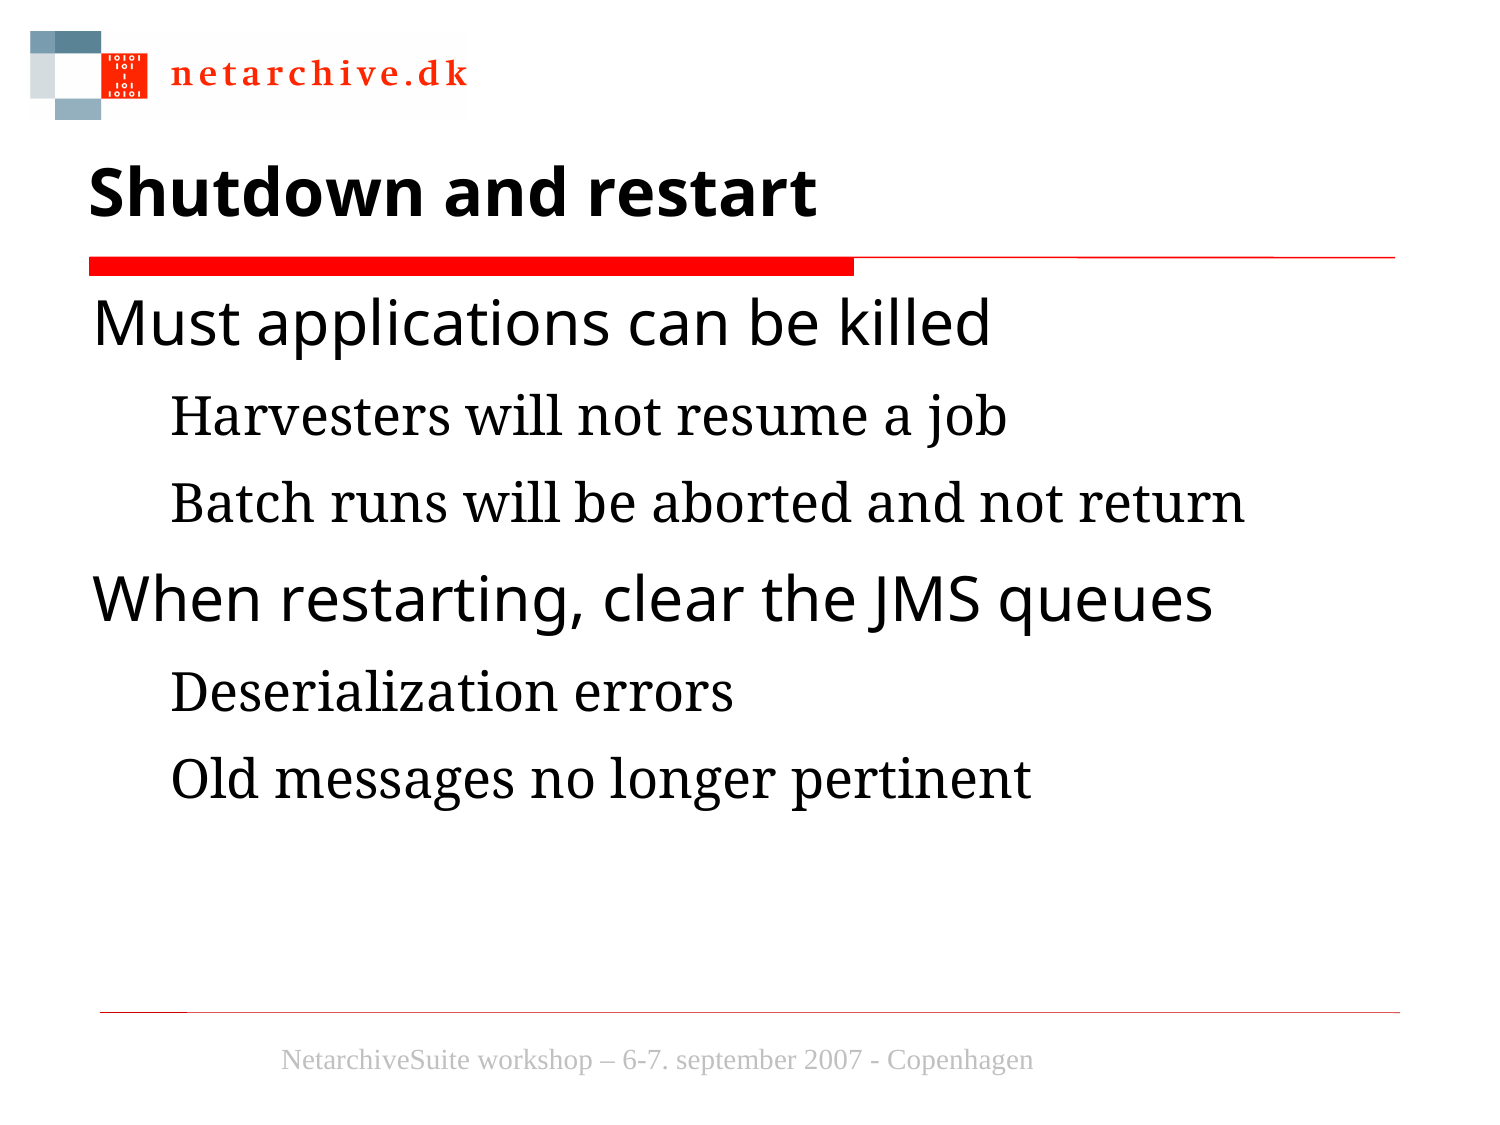

# Shutdown and restart
Must applications can be killed
Harvesters will not resume a job
Batch runs will be aborted and not return
When restarting, clear the JMS queues
Deserialization errors
Old messages no longer pertinent